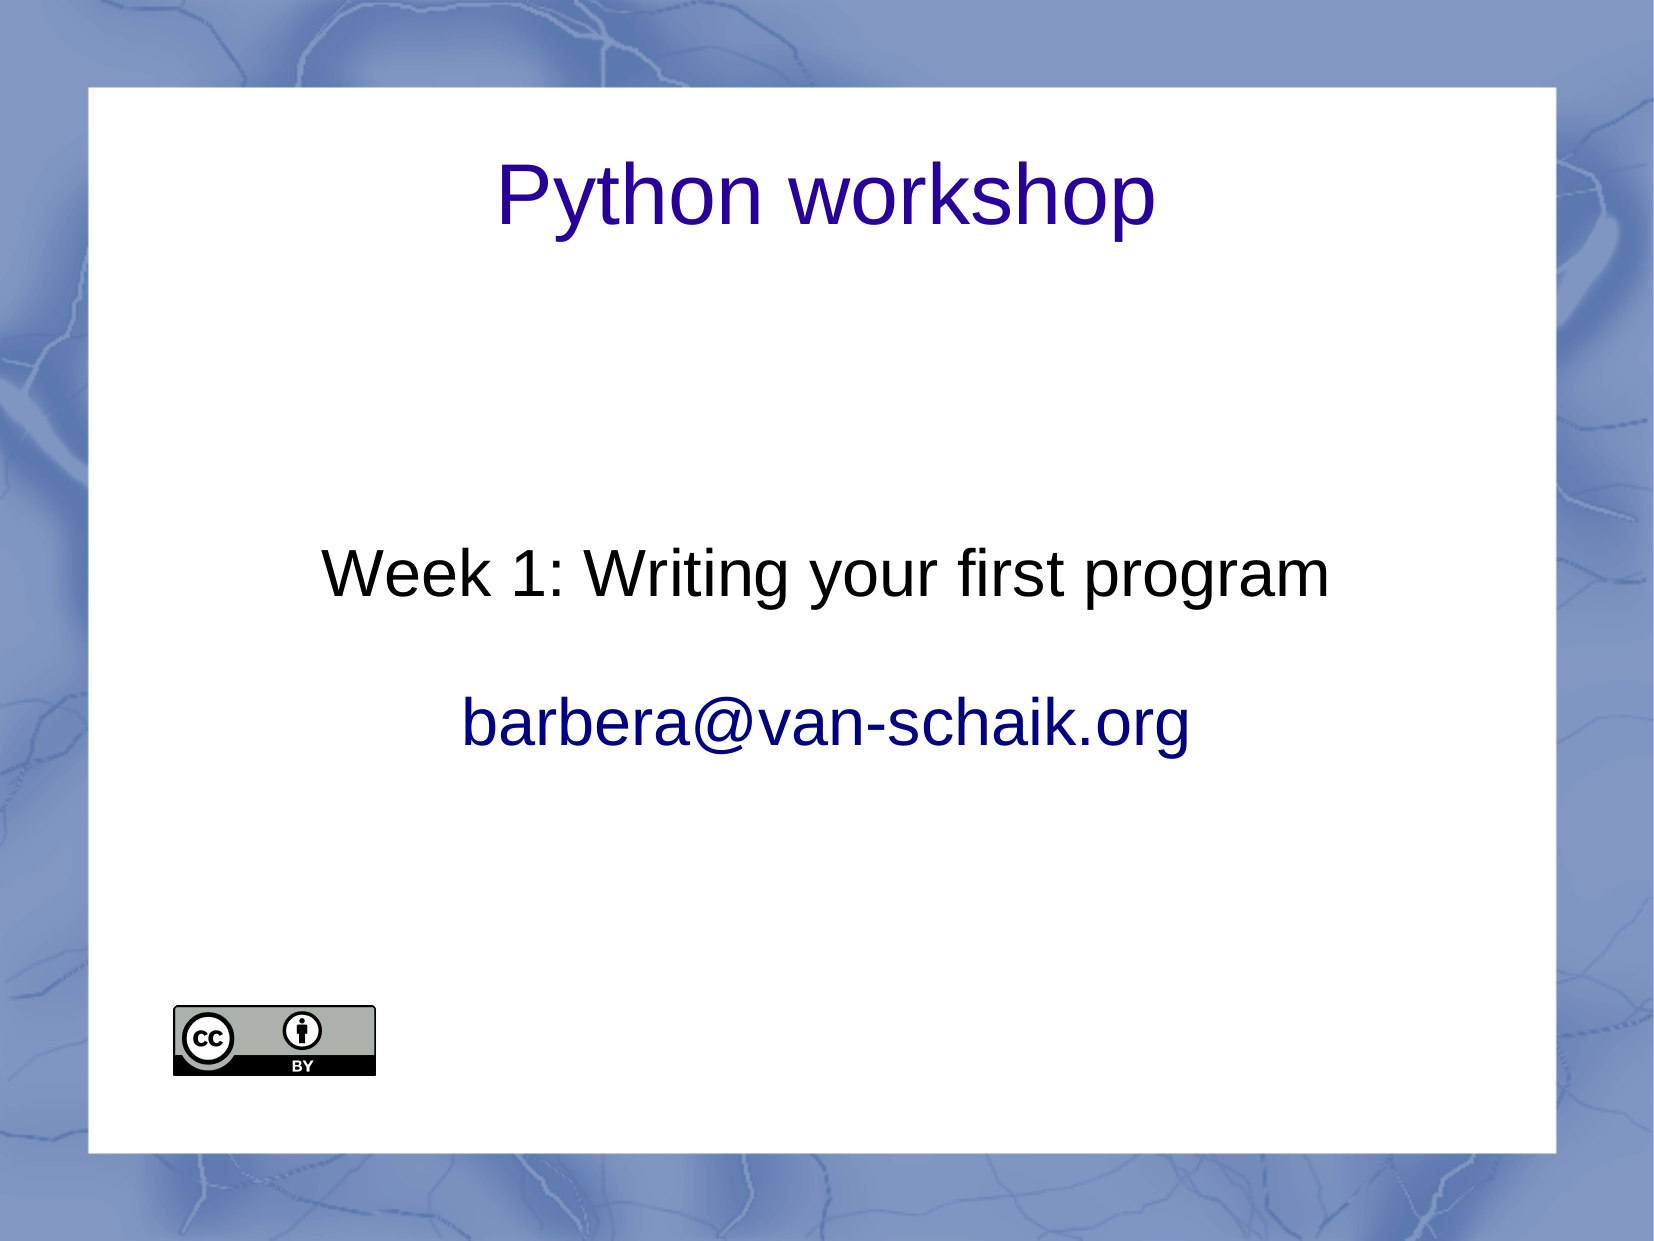

# Python workshop
Week 1: Writing your first program
barbera@van-schaik.org